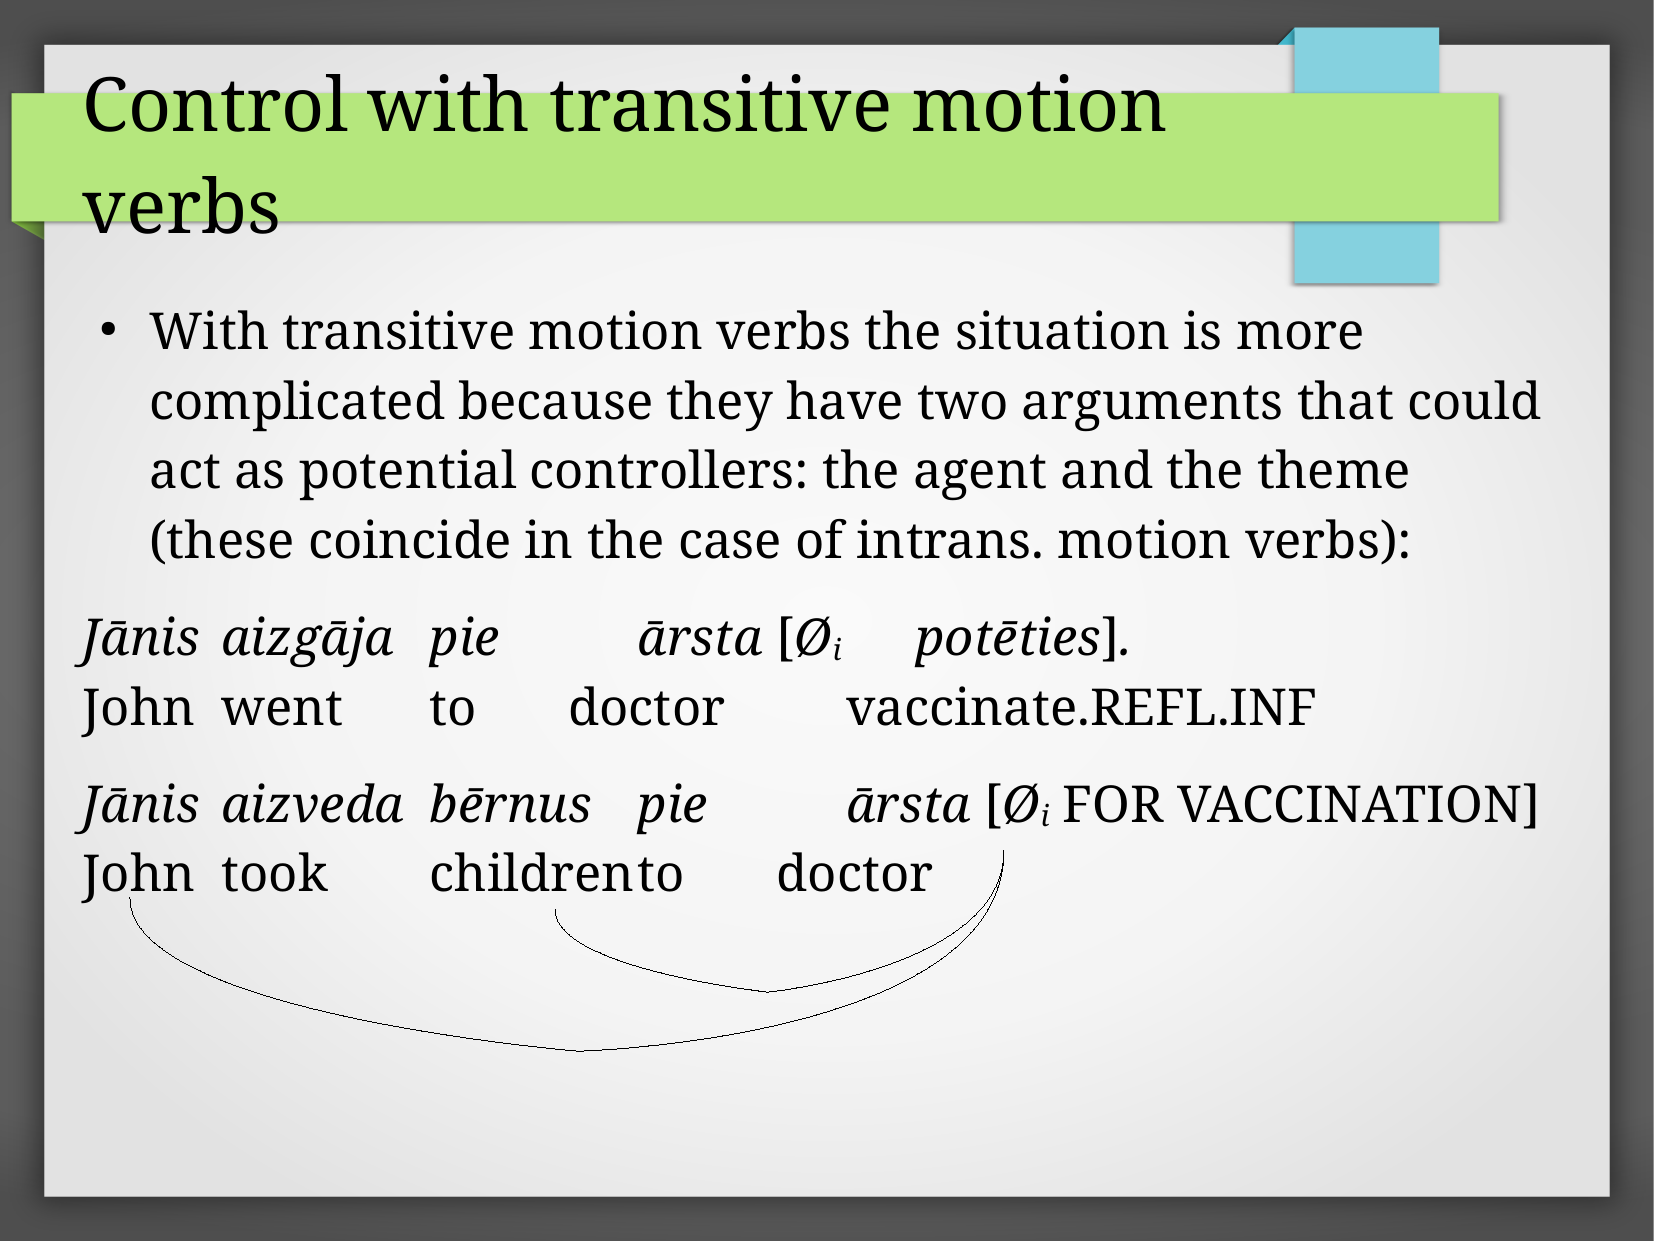

# Control with transitive motion verbs
With transitive motion verbs the situation is more complicated because they have two arguments that could act as potential controllers: the agent and the theme (these coincide in the case of intrans. motion verbs):
Jānis	aizgāja	pie		ārsta	[Øi 	potēties].
John	went		to		doctor		vaccinate.REFL.INF
Jānis	aizveda	bērnus	pie		ārsta	[Øi FOR VACCINATION]
John	took		children	to		doctor